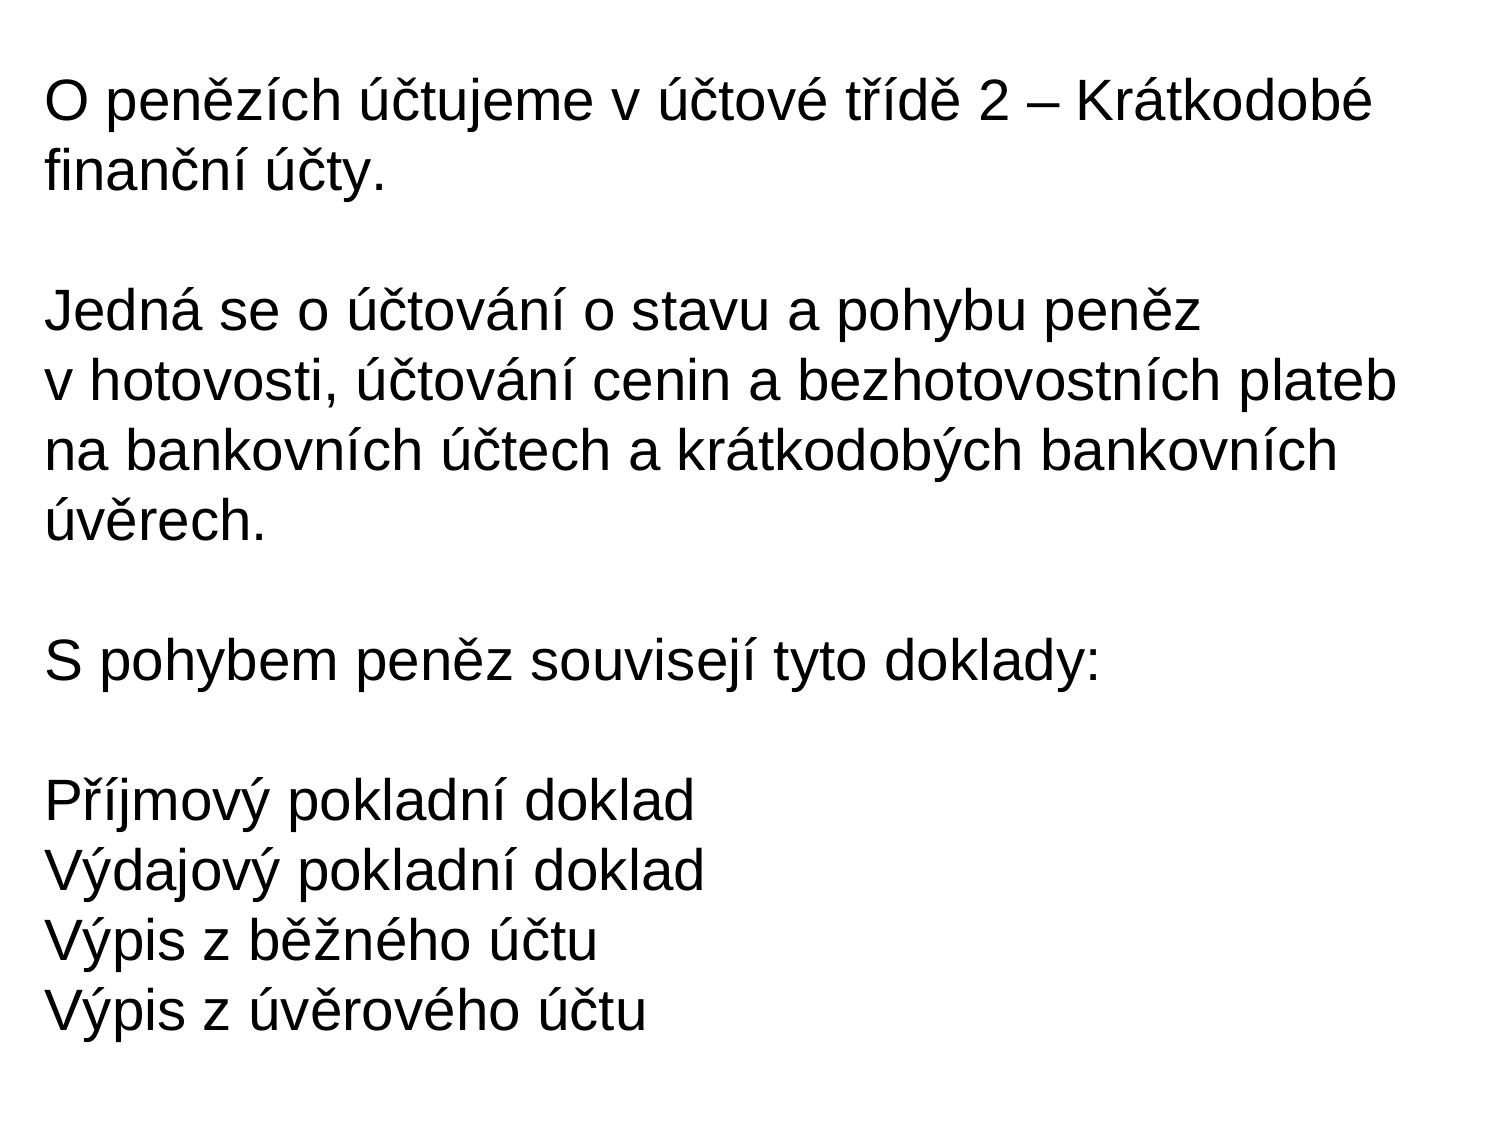

O penězích účtujeme v účtové třídě 2 – Krátkodobé
finanční účty.
Jedná se o účtování o stavu a pohybu peněz
v hotovosti, účtování cenin a bezhotovostních plateb na bankovních účtech a krátkodobých bankovních
úvěrech.
S pohybem peněz souvisejí tyto doklady:
Příjmový pokladní doklad
Výdajový pokladní doklad
Výpis z běžného účtu
Výpis z úvěrového účtu